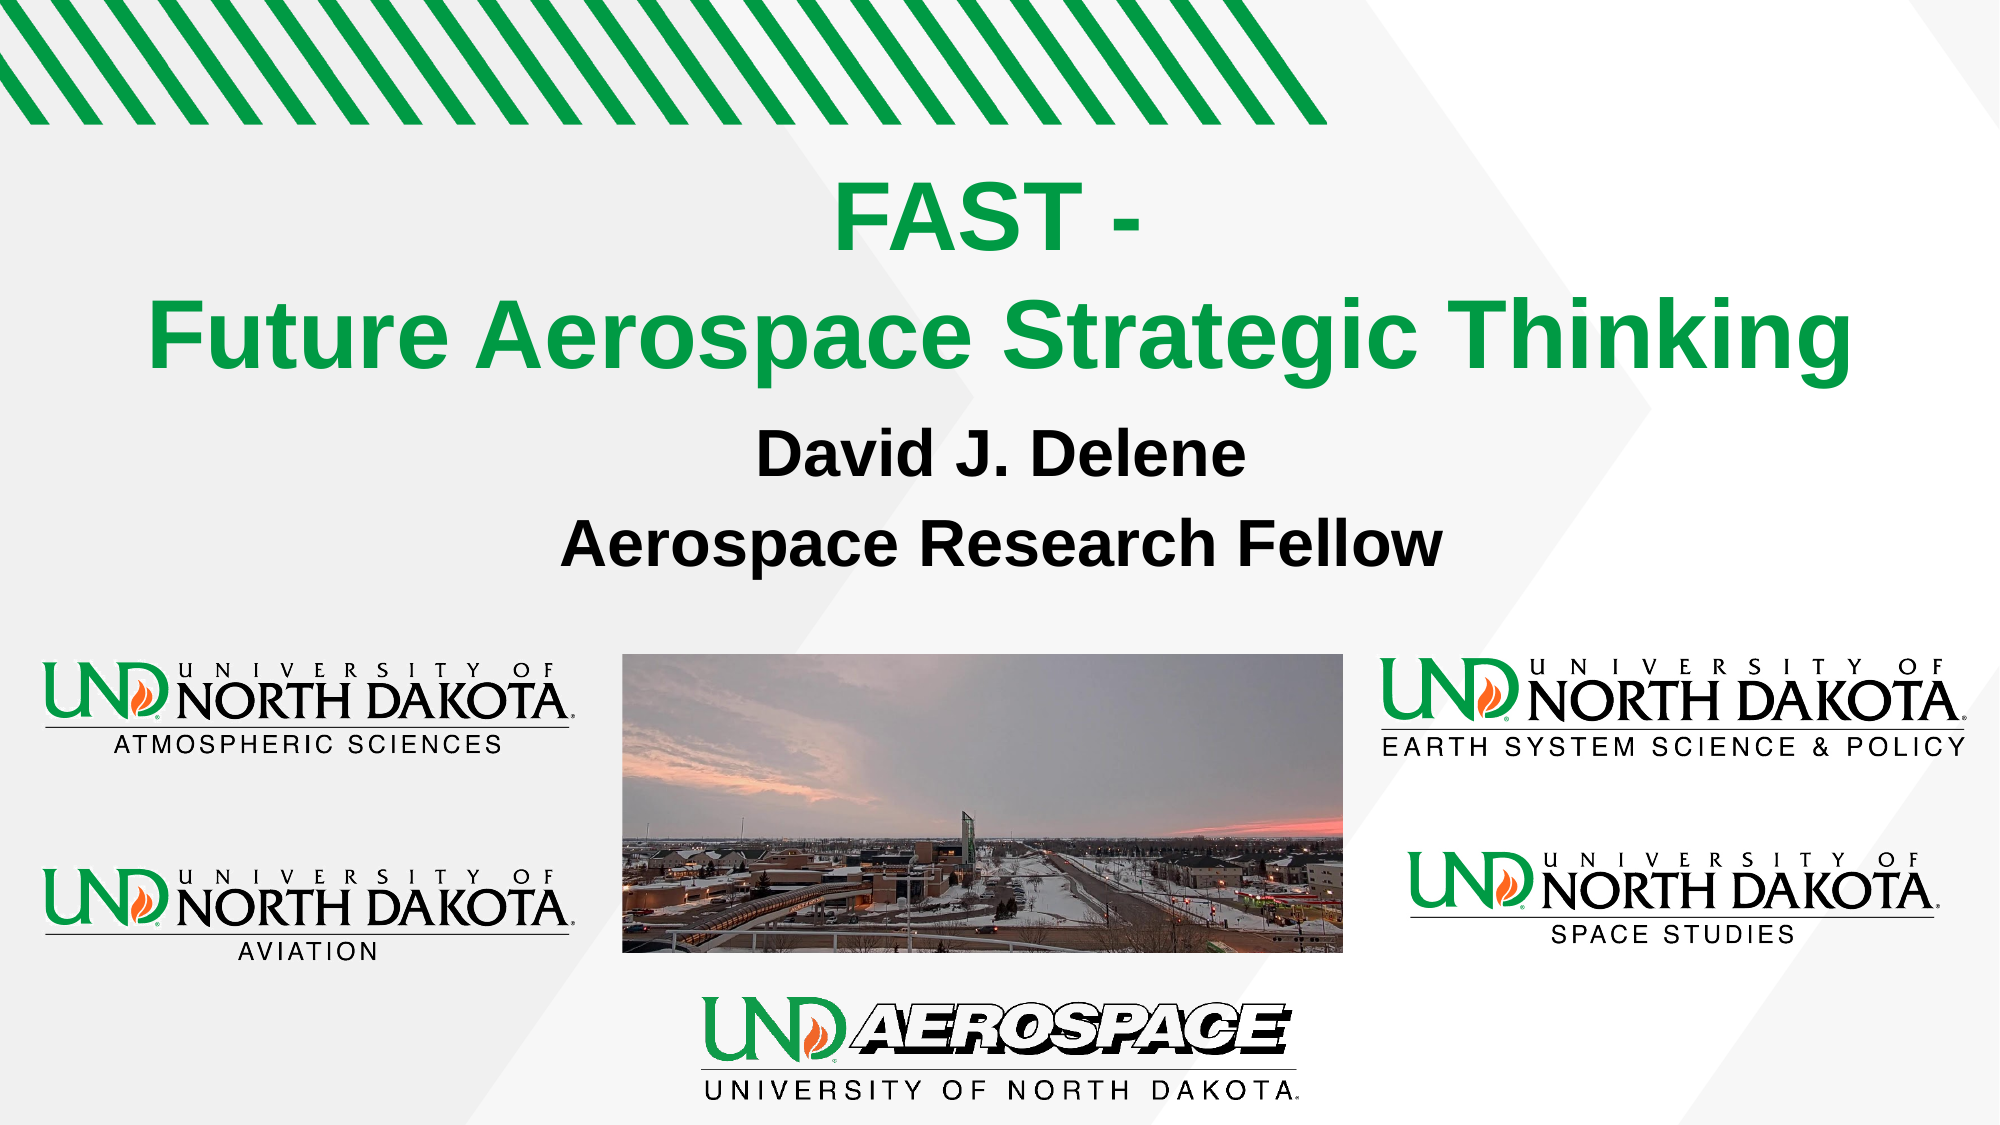

FAST -
Future Aerospace Strategic Thinking
David J. Delene
Aerospace Research Fellow